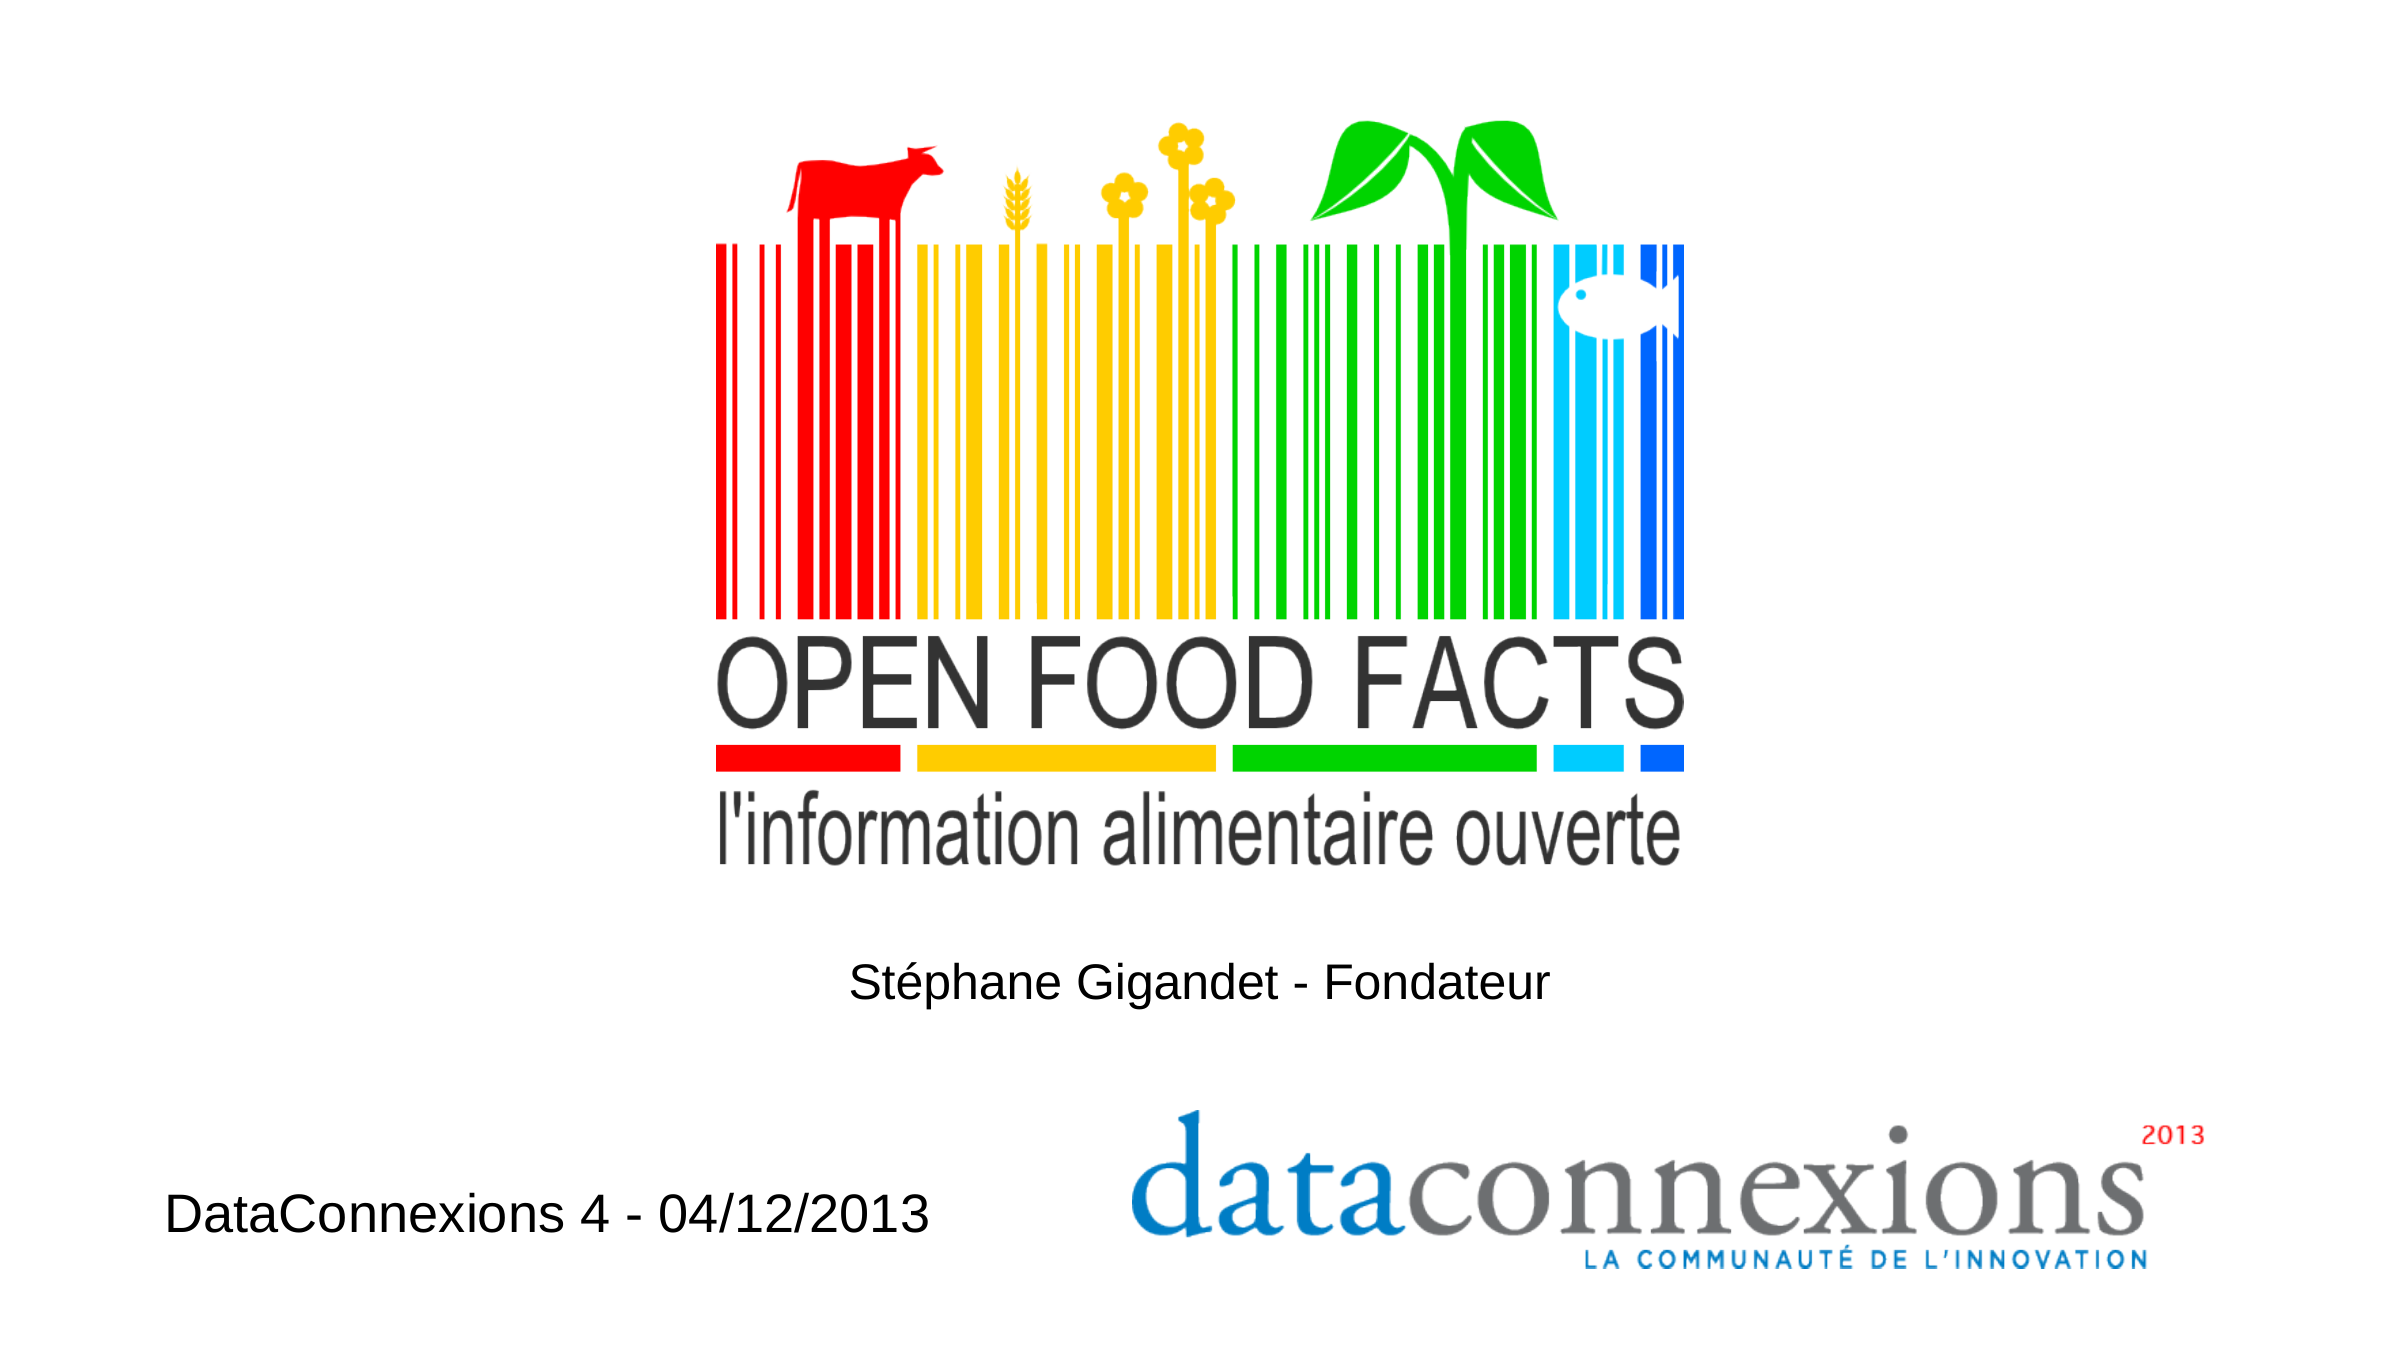

Stéphane Gigandet - Fondateur
DataConnexions 4 - 04/12/2013